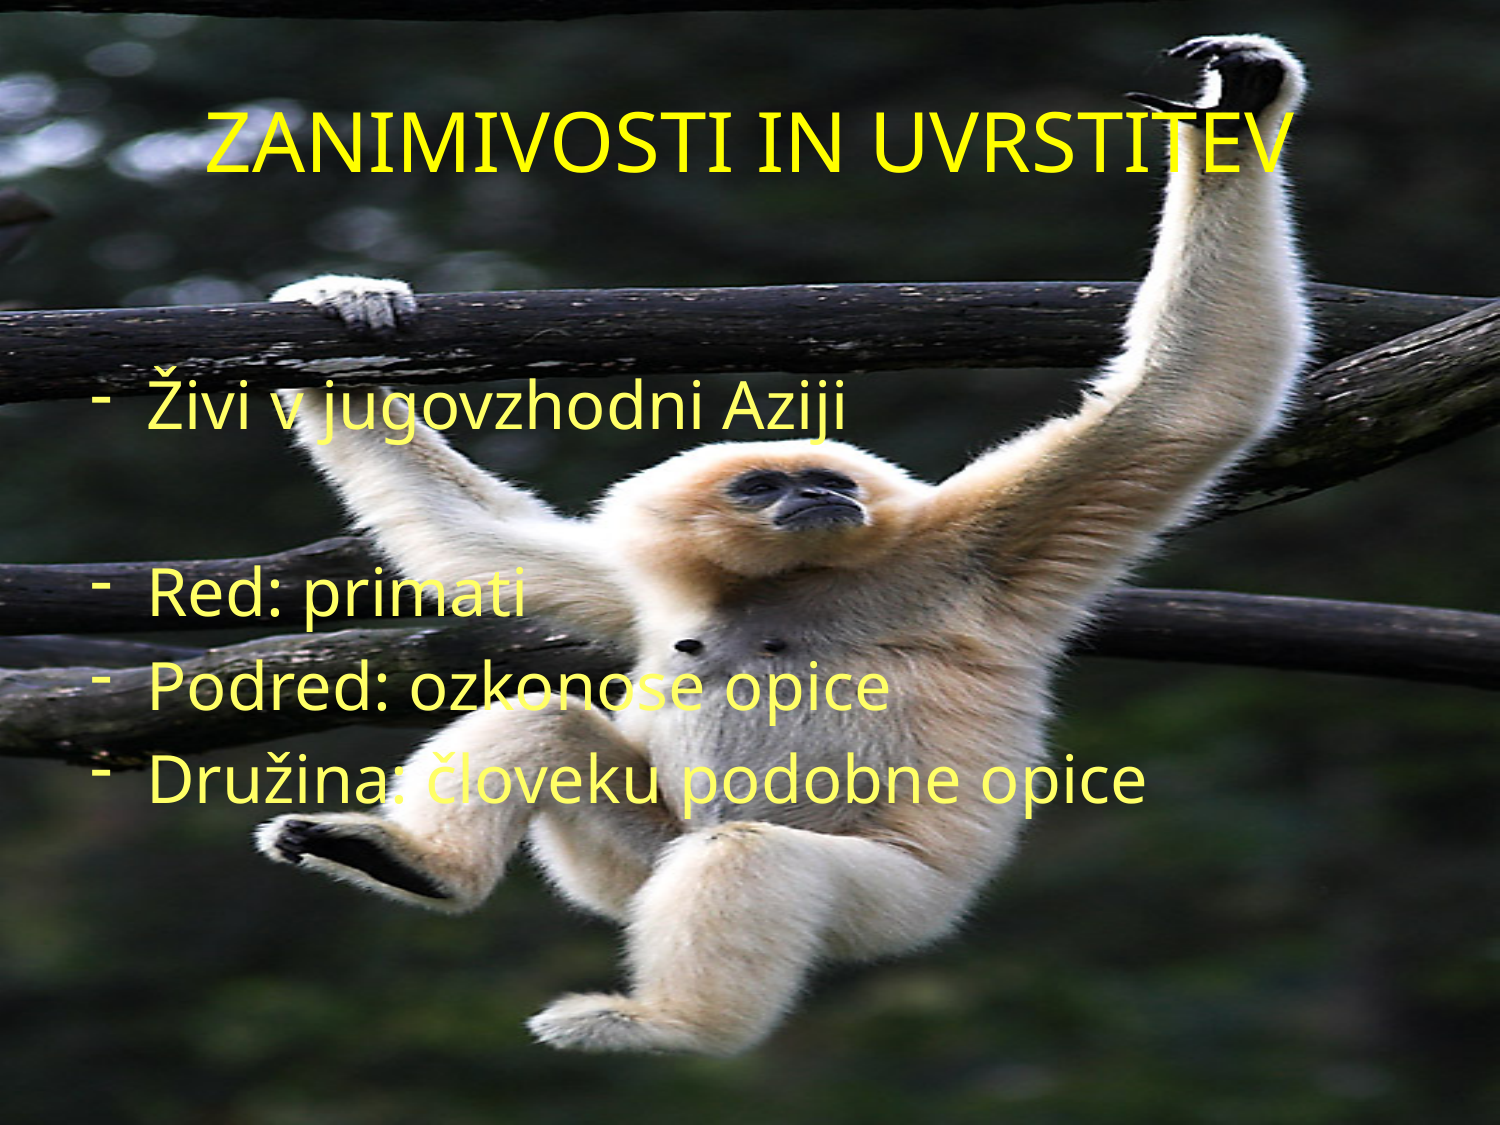

# ZANIMIVOSTI IN UVRSTITEV
Živi v jugovzhodni Aziji
Red: primati
Podred: ozkonose opice
Družina: človeku podobne opice